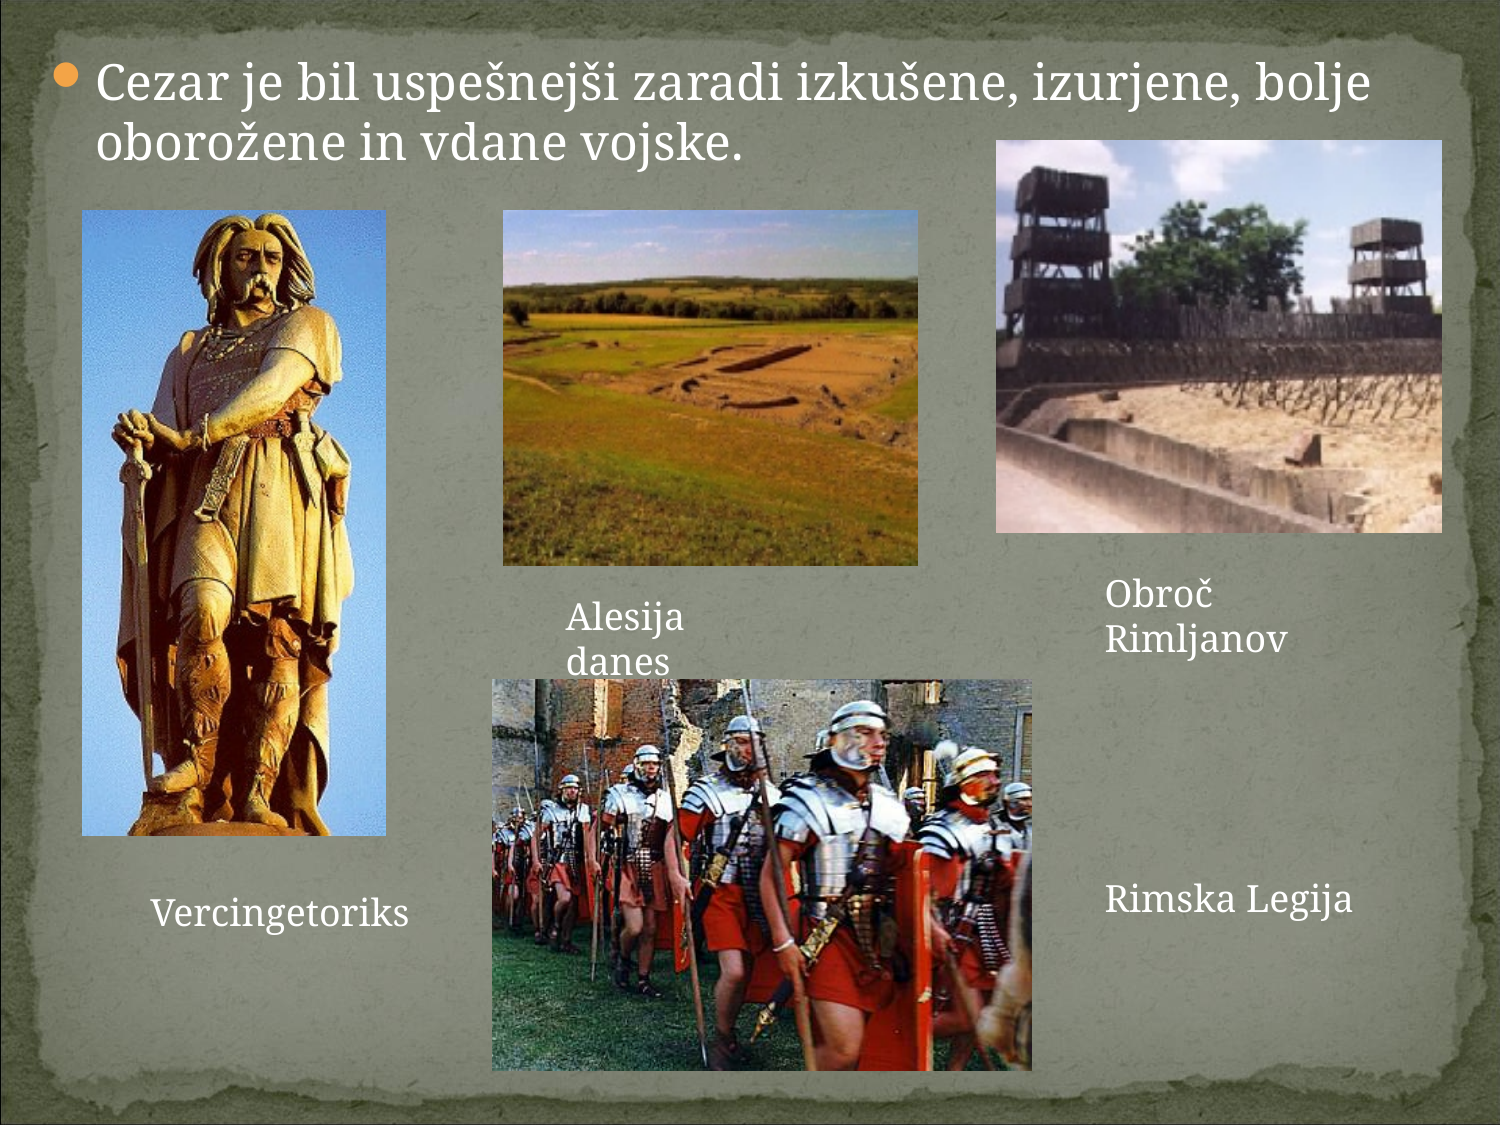

# Cezar je bil uspešnejši zaradi izkušene, izurjene, bolje oborožene in vdane vojske.
Obroč Rimljanov
Alesija danes
Rimska Legija
Vercingetoriks